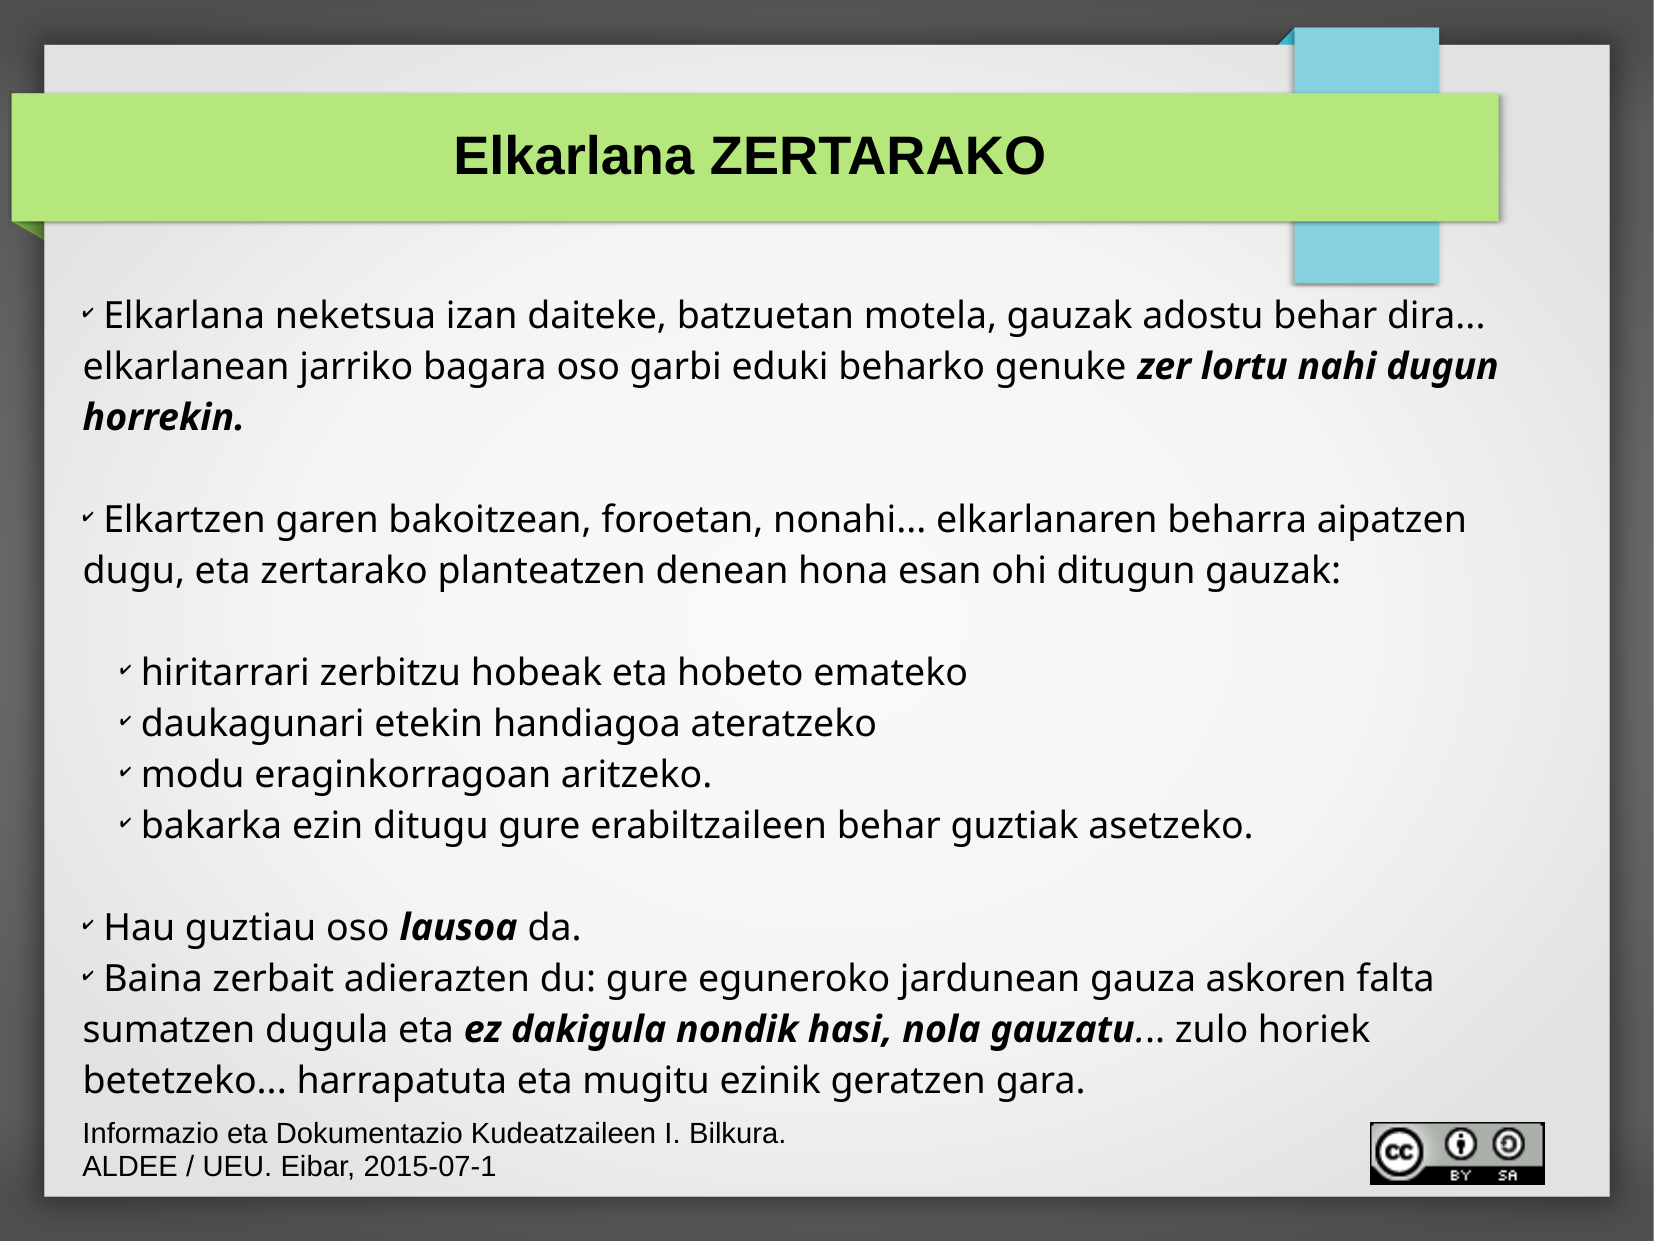

Elkarlana ZERTARAKO
# Elkarlana neketsua izan daiteke, batzuetan motela, gauzak adostu behar dira... elkarlanean jarriko bagara oso garbi eduki beharko genuke zer lortu nahi dugun horrekin.
 Elkartzen garen bakoitzean, foroetan, nonahi... elkarlanaren beharra aipatzen dugu, eta zertarako planteatzen denean hona esan ohi ditugun gauzak:
 hiritarrari zerbitzu hobeak eta hobeto emateko
 daukagunari etekin handiagoa ateratzeko
 modu eraginkorragoan aritzeko.
 bakarka ezin ditugu gure erabiltzaileen behar guztiak asetzeko.
 Hau guztiau oso lausoa da.
 Baina zerbait adierazten du: gure eguneroko jardunean gauza askoren falta sumatzen dugula eta ez dakigula nondik hasi, nola gauzatu... zulo horiek betetzeko... harrapatuta eta mugitu ezinik geratzen gara.
Informazio eta Dokumentazio Kudeatzaileen I. Bilkura.
ALDEE / UEU. Eibar, 2015-07-1